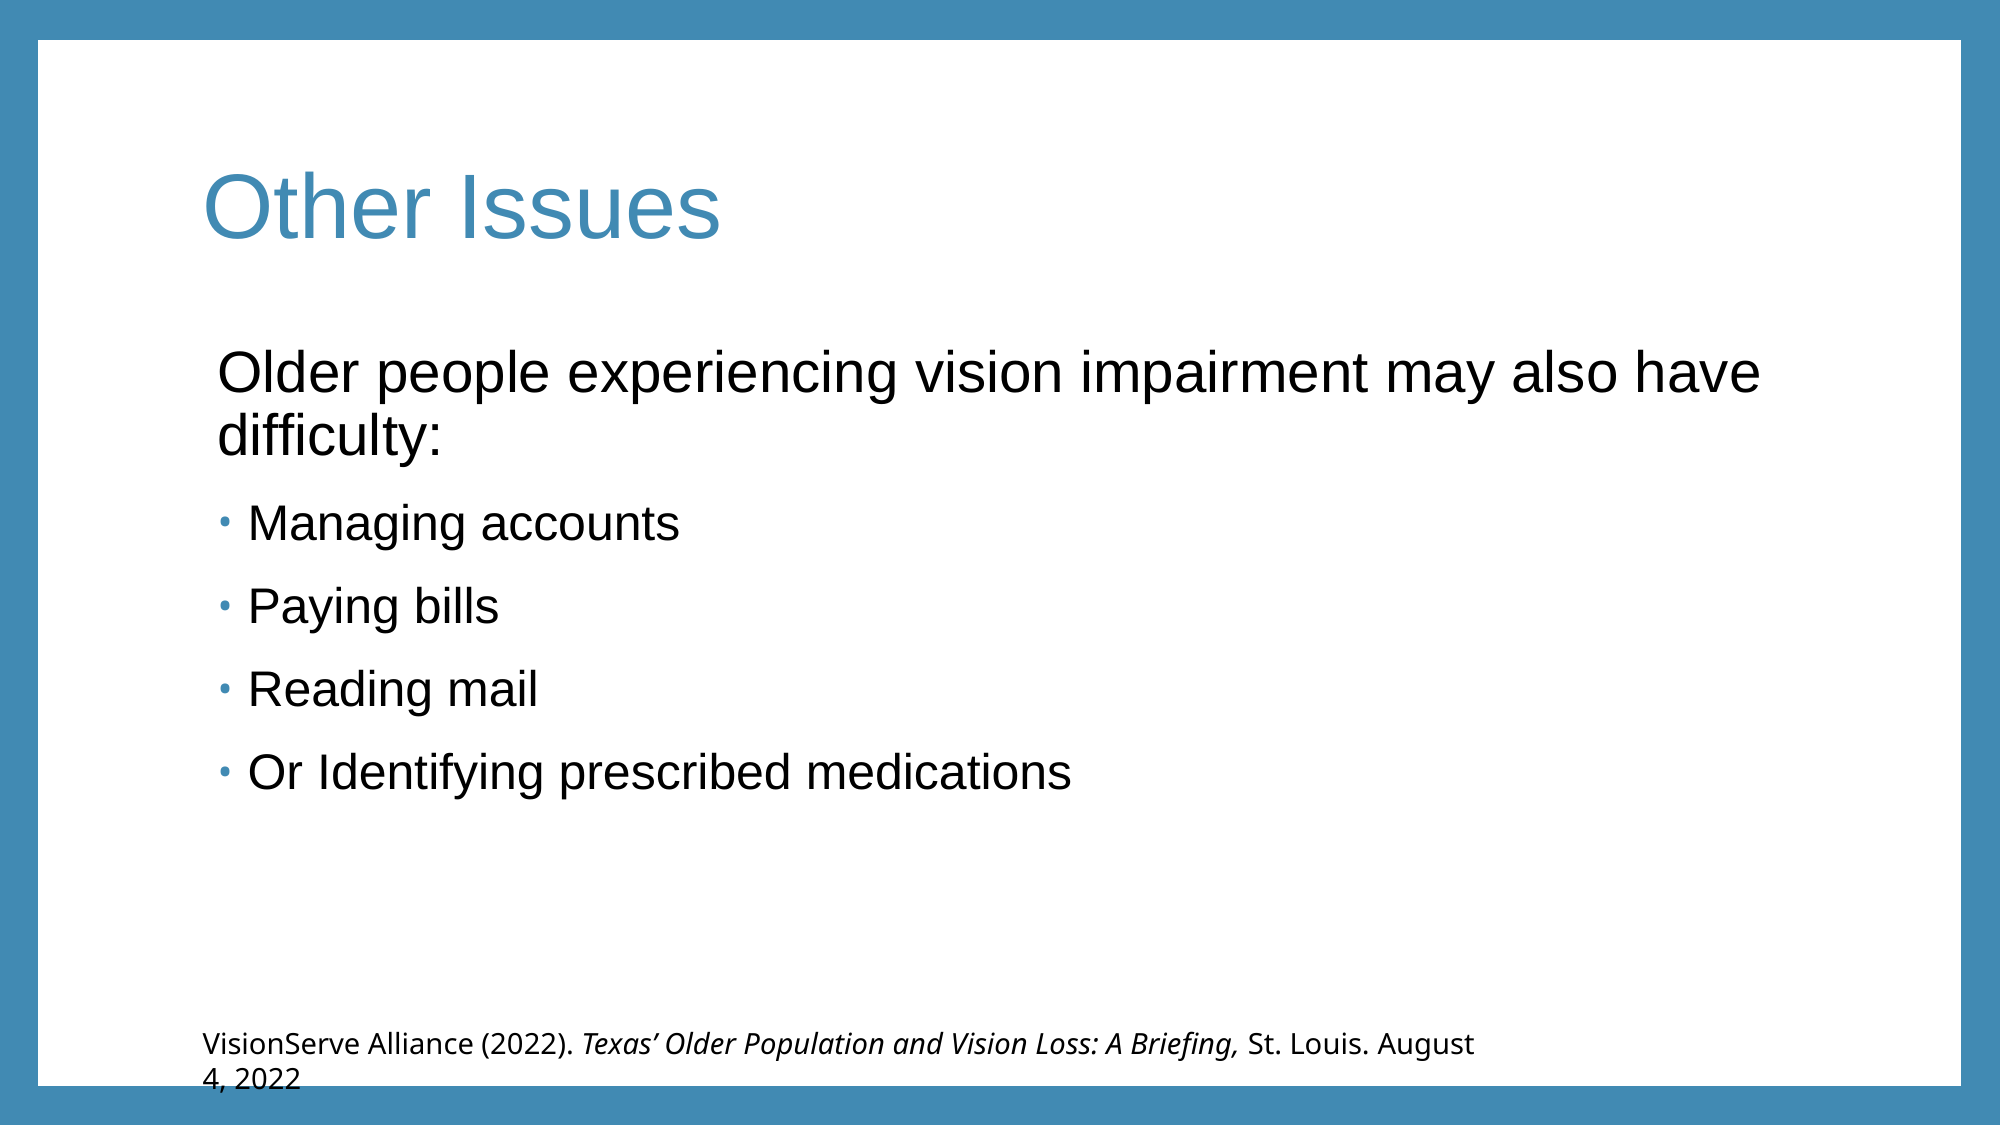

# Other Issues
Older people experiencing vision impairment may also have difficulty:
Managing accounts
Paying bills
Reading mail
Or Identifying prescribed medications
VisionServe Alliance (2022). Texas’ Older Population and Vision Loss: A Briefing, St. Louis. August 4, 2022